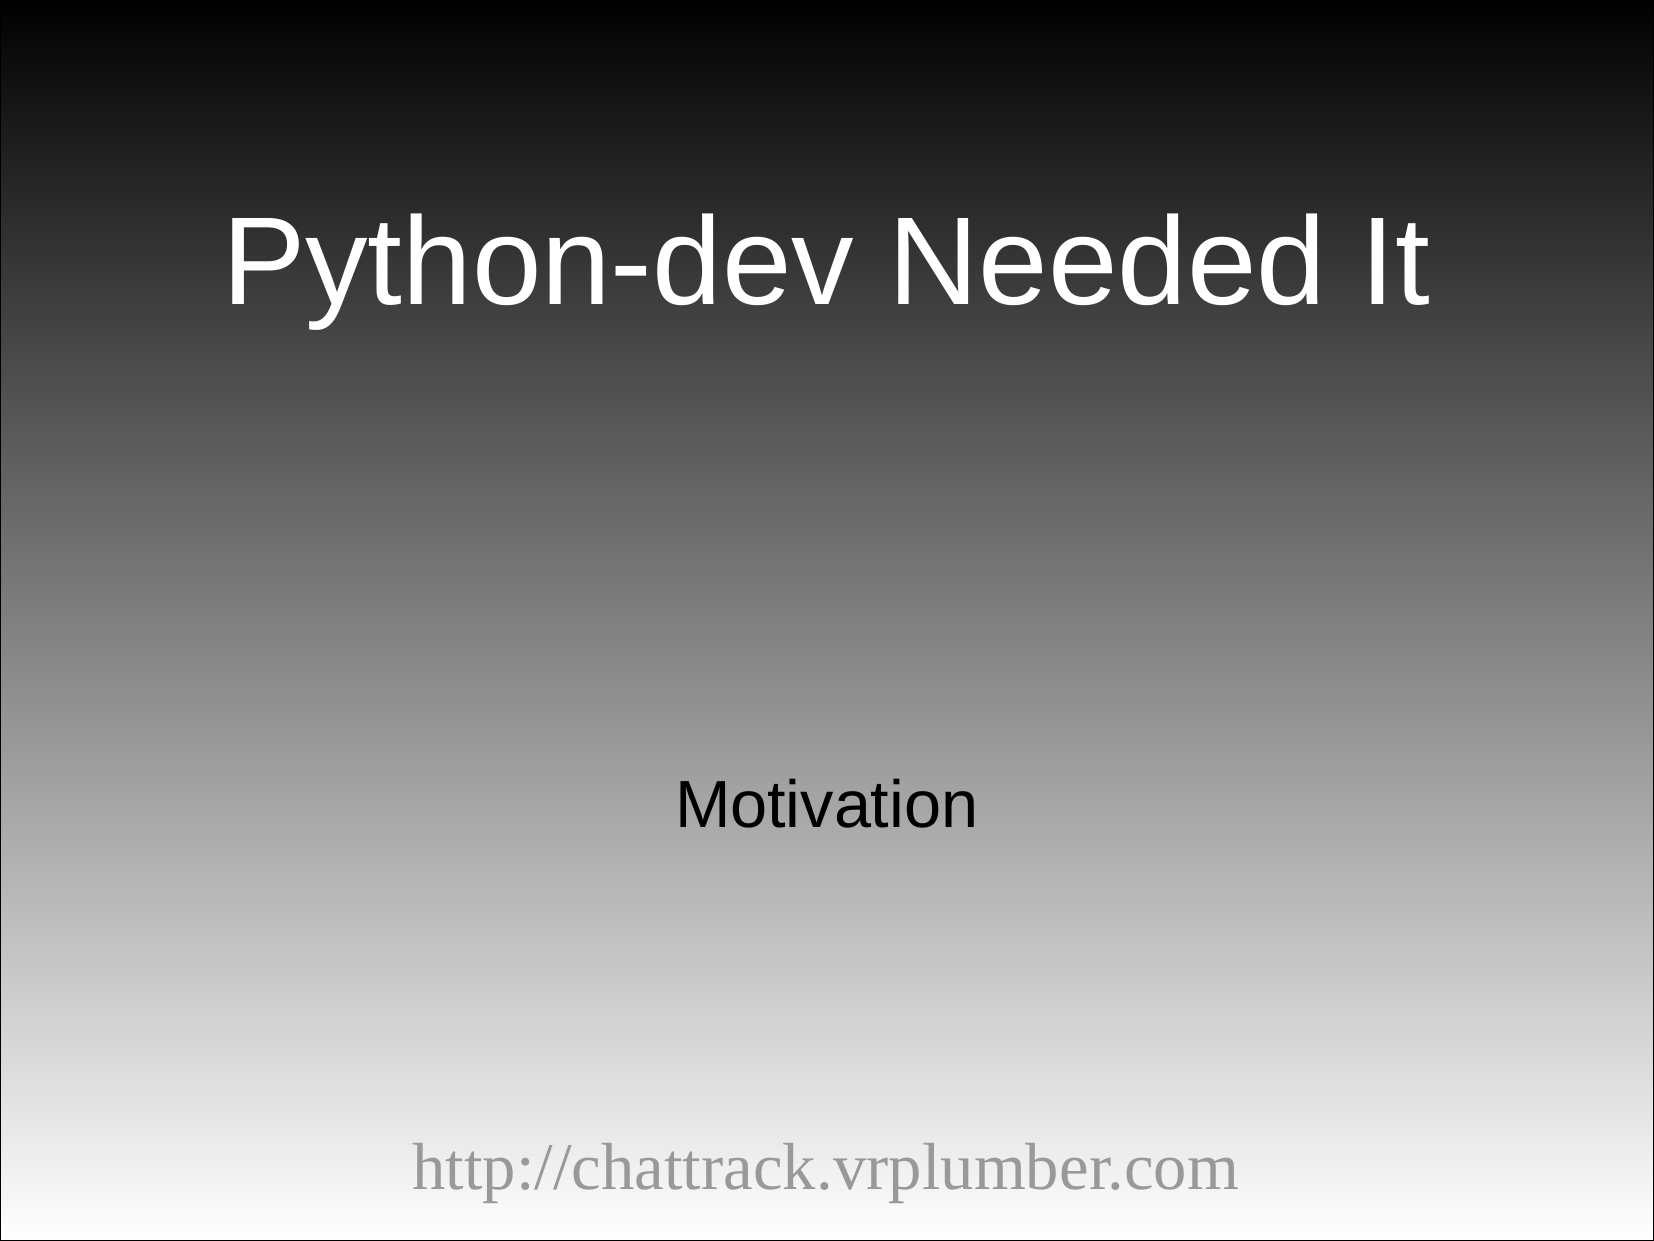

# Python-dev Needed It
Motivation
http://chattrack.vrplumber.com
26